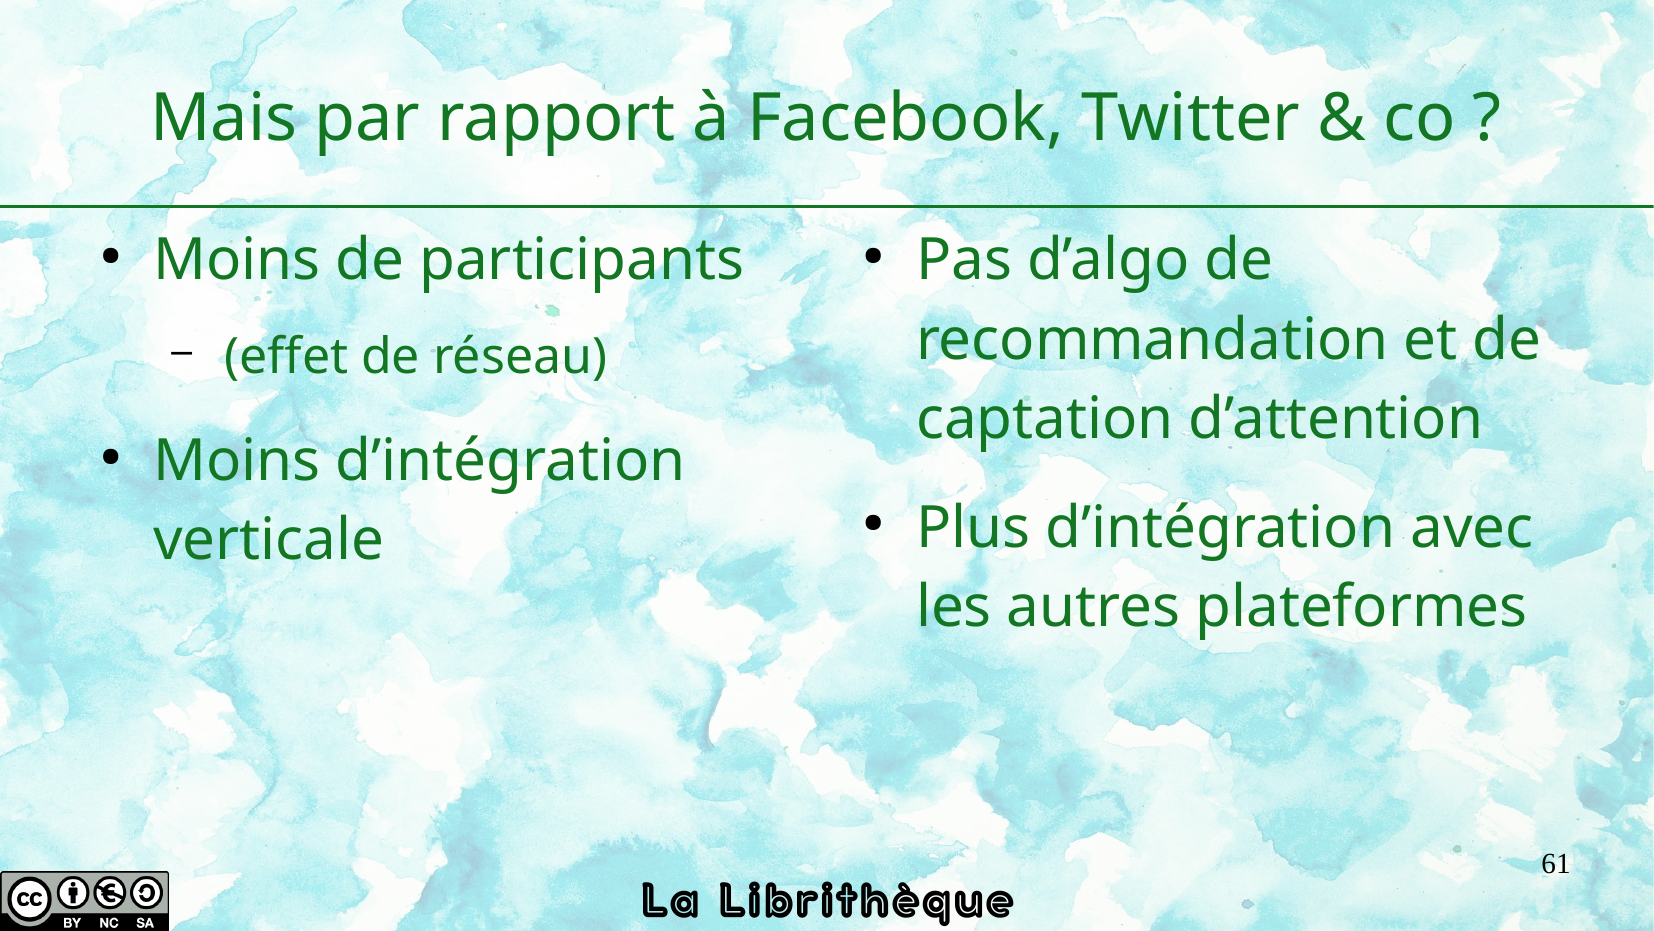

# Mais par rapport à Facebook, Twitter & co ?
Moins de participants
(effet de réseau)
Moins d’intégration verticale
Pas d’algo de recommandation et de captation d’attention
Plus d’intégration avec les autres plateformes
61